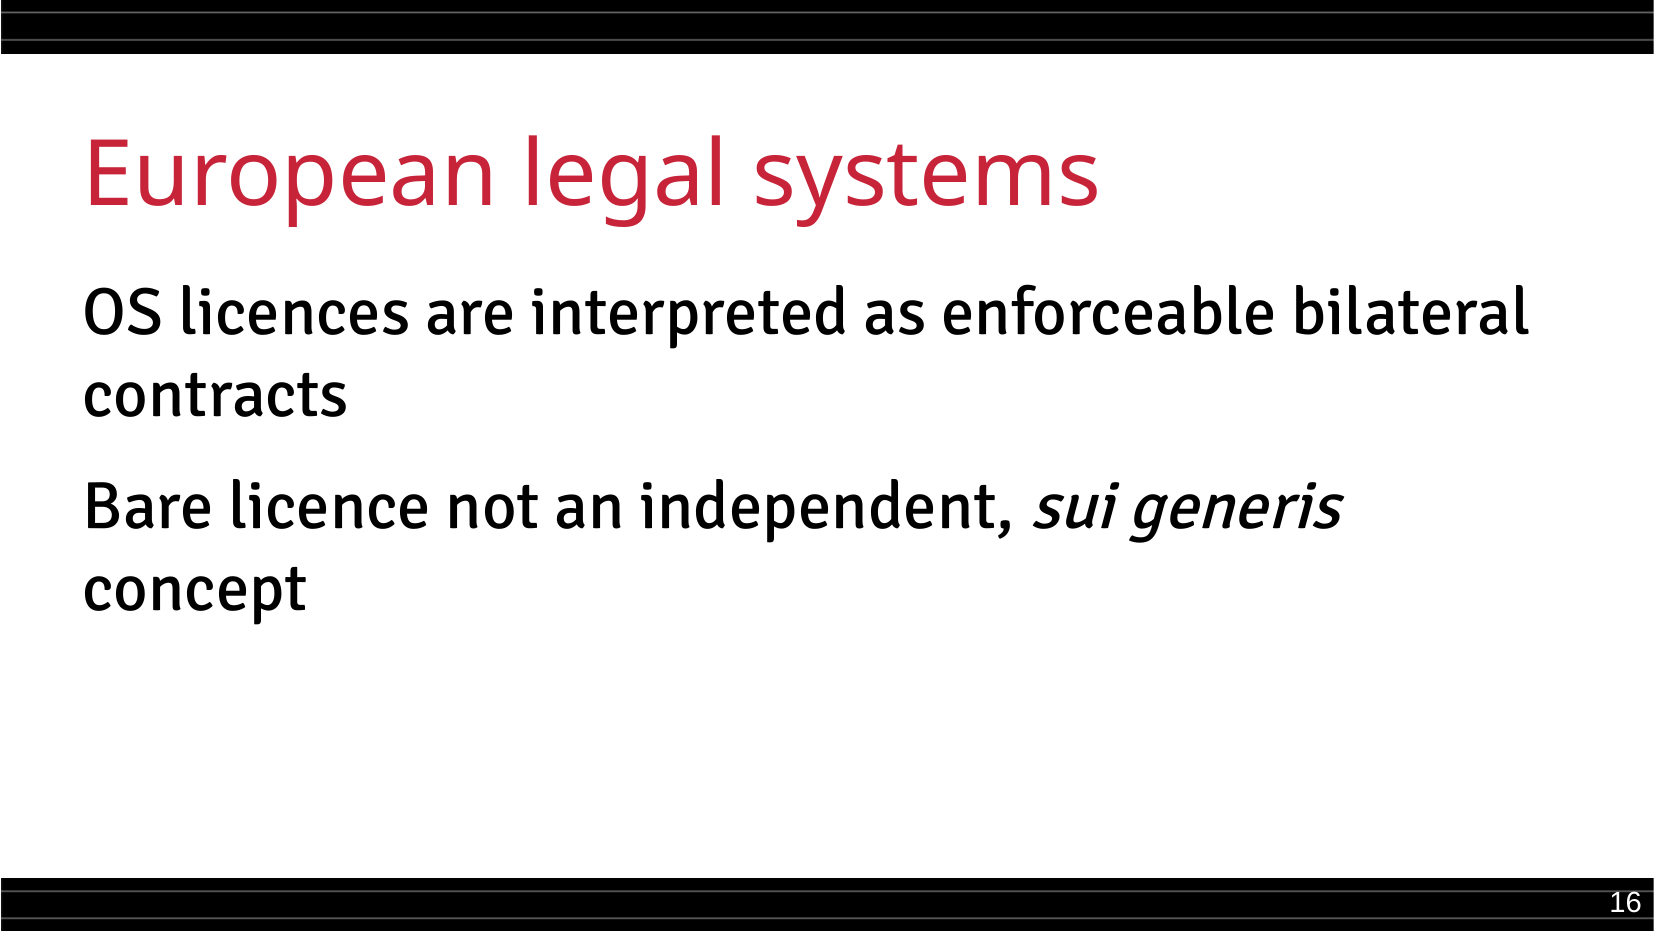

# European legal systems
OS licences are interpreted as enforceable bilateral contracts
Bare licence not an independent, sui generis concept